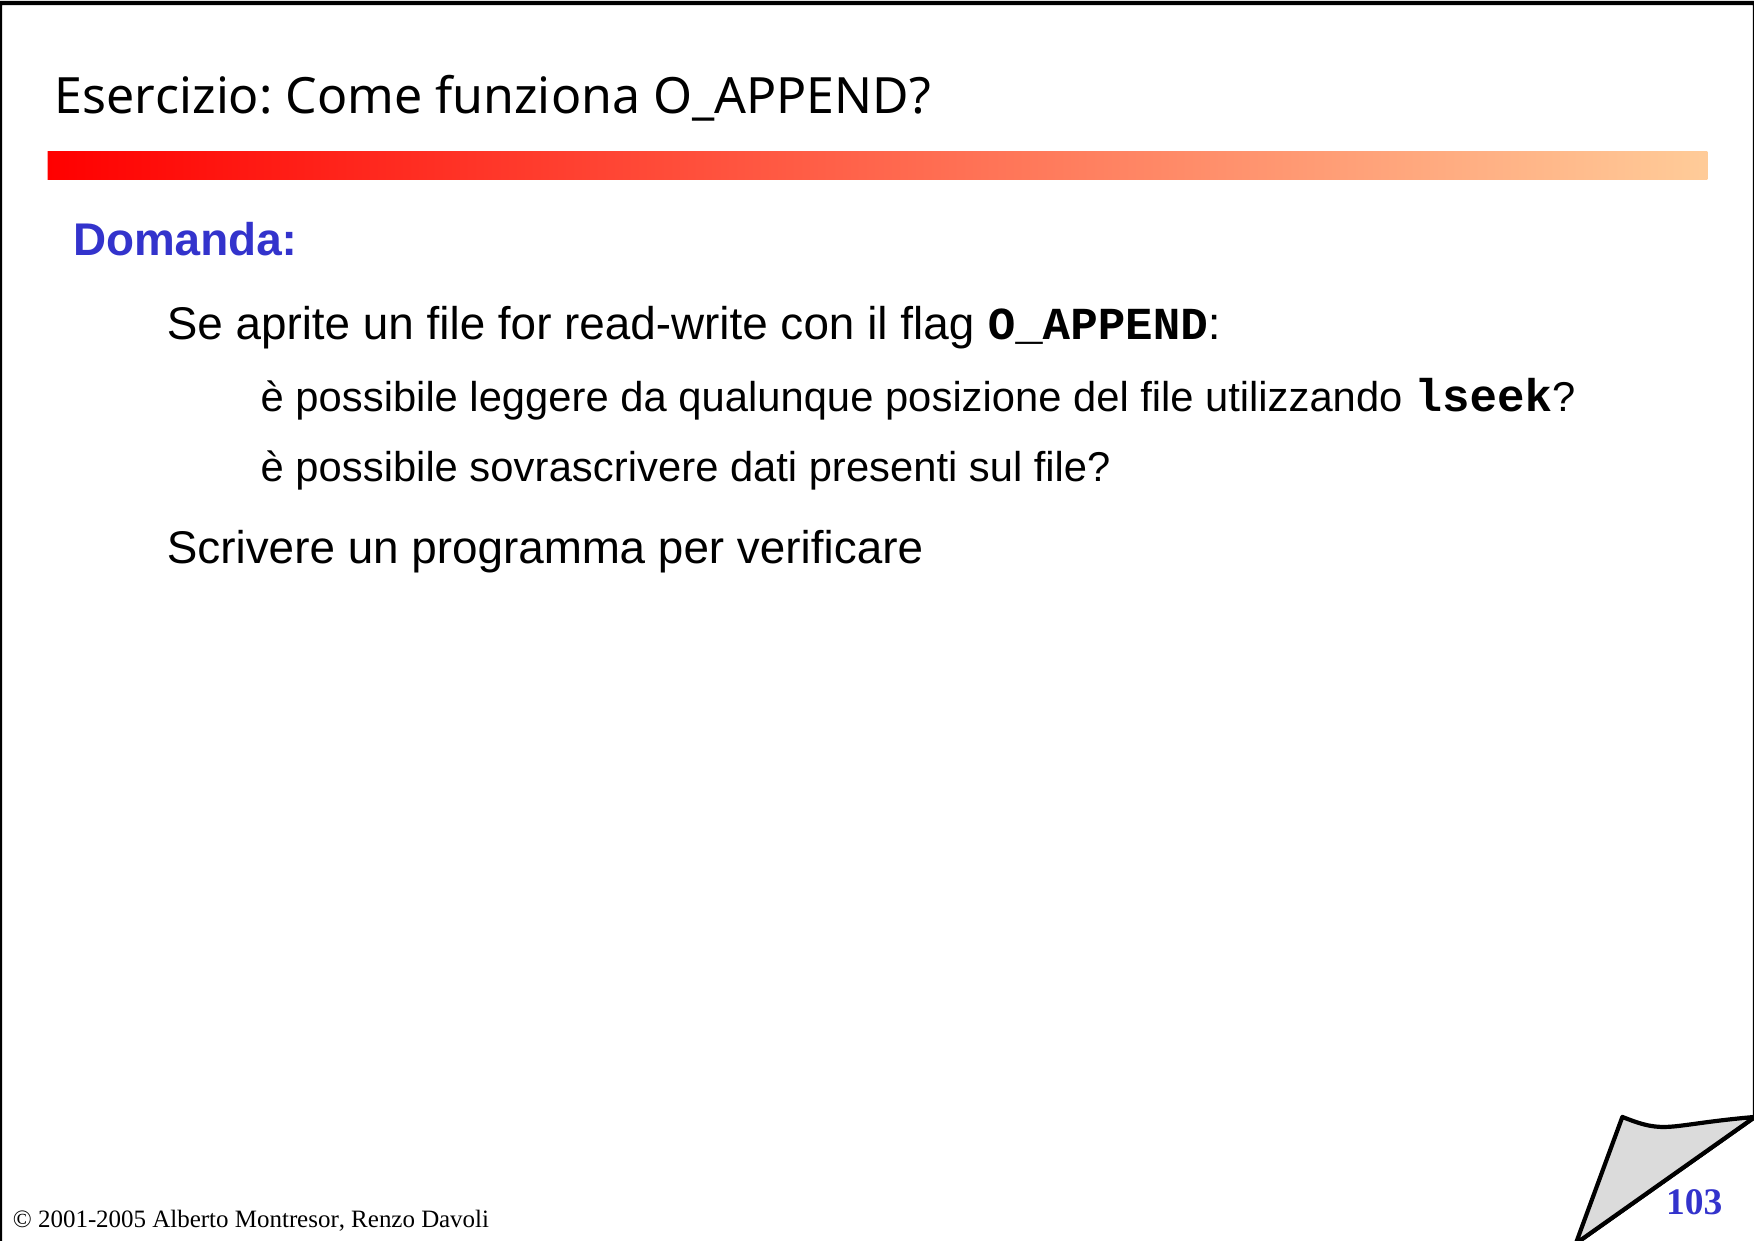

# Esercizio: Come funziona O_APPEND?
Domanda:
Se aprite un file for read-write con il flag O_APPEND:
è possibile leggere da qualunque posizione del file utilizzando lseek?
è possibile sovrascrivere dati presenti sul file?
Scrivere un programma per verificare